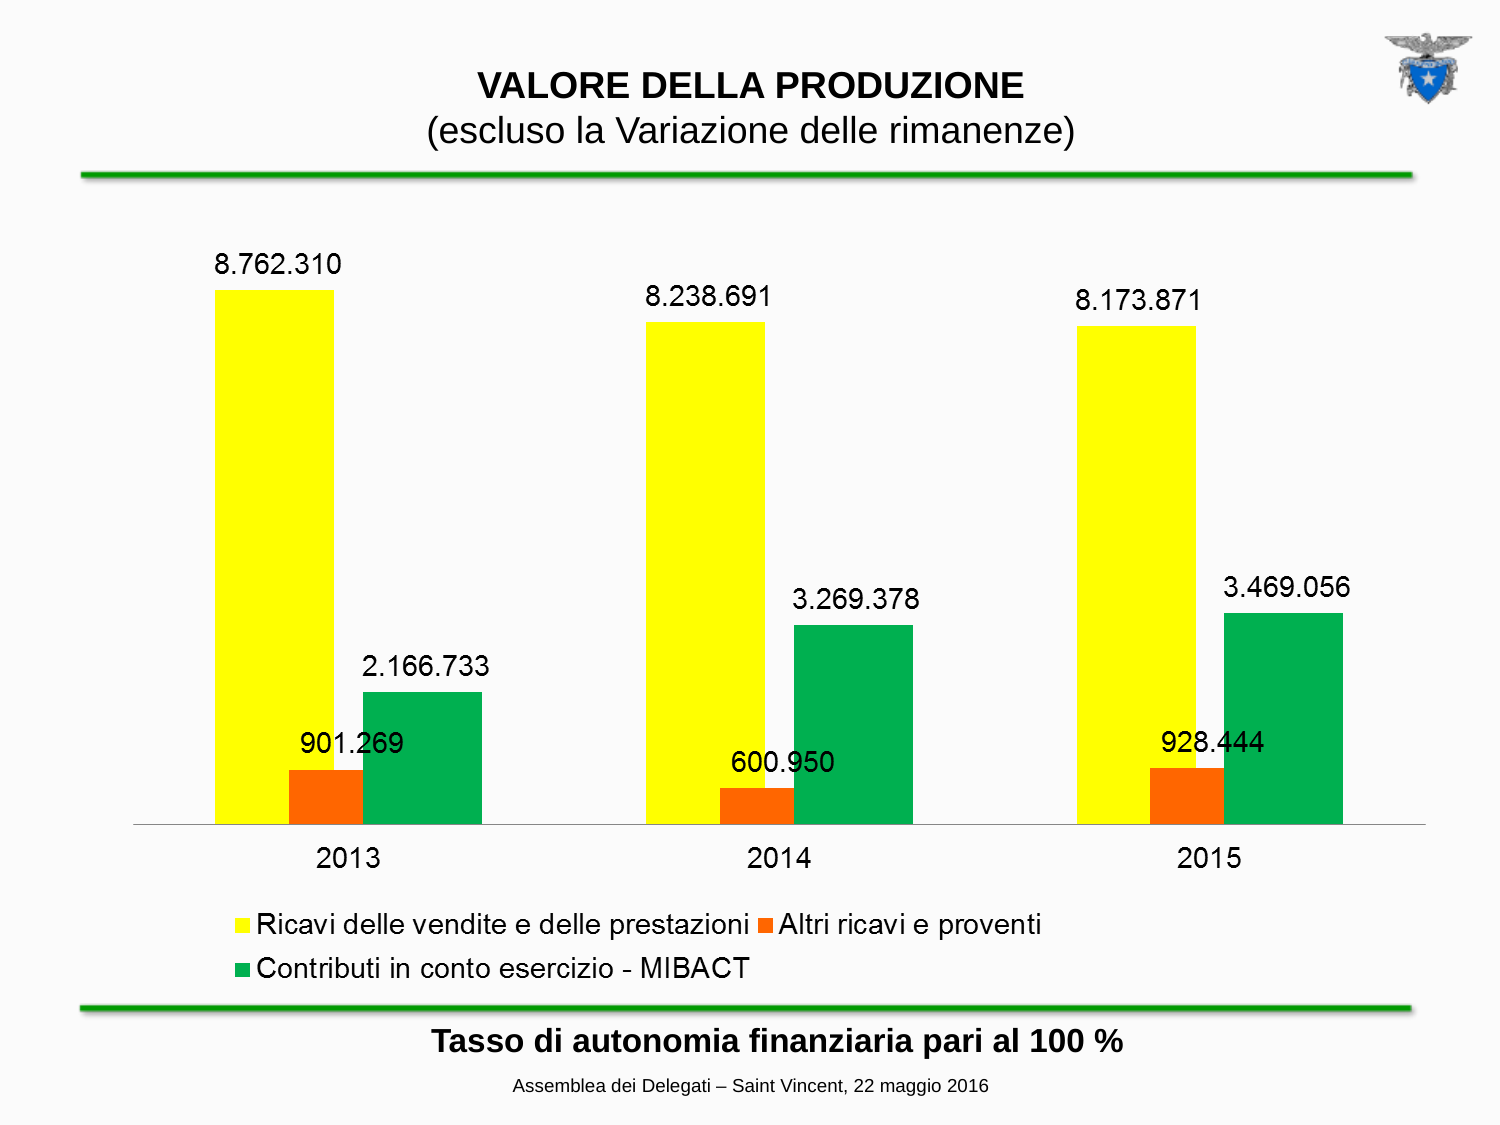

VALORE DELLA PRODUZIONE
(escluso la Variazione delle rimanenze)
Tasso di autonomia finanziaria pari al 100 %
Assemblea dei Delegati – Saint Vincent, 22 maggio 2016